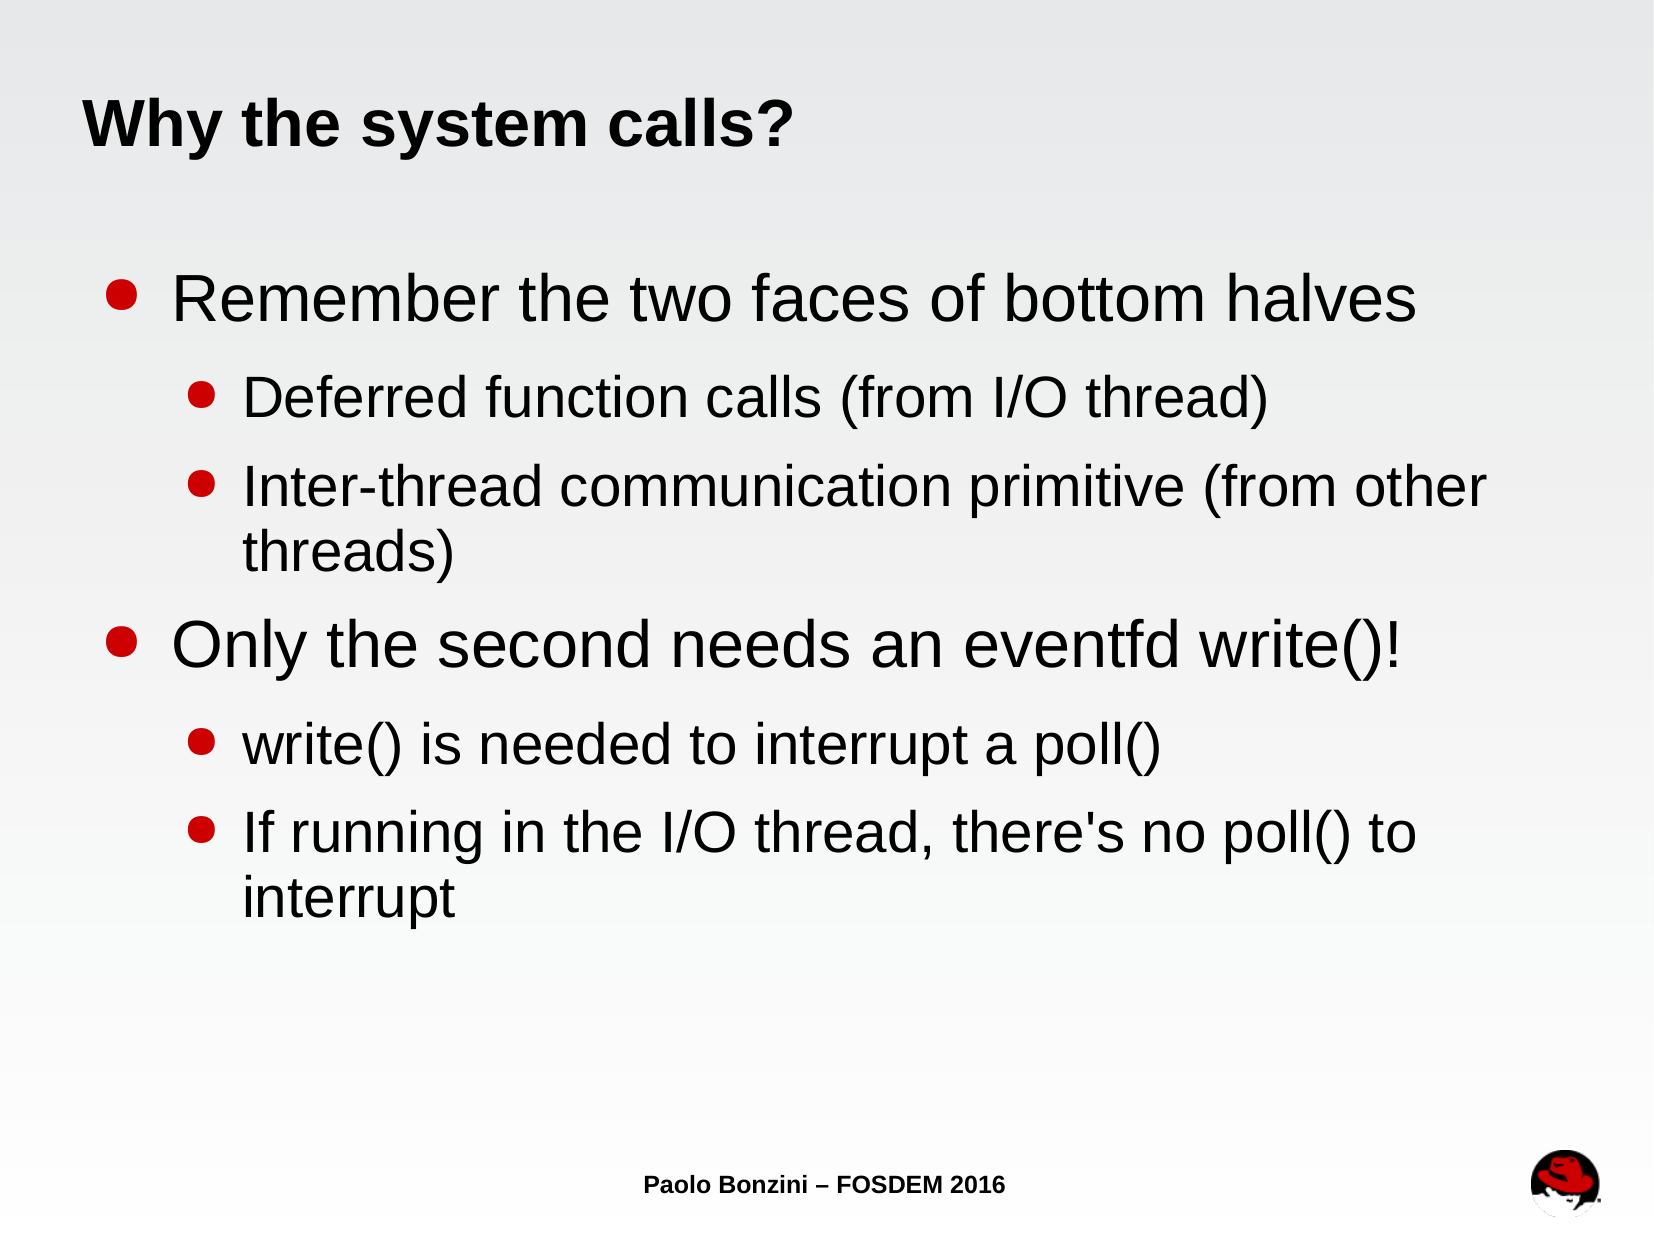

# Why the system calls?
Remember the two faces of bottom halves
Deferred function calls (from I/O thread)
Inter-thread communication primitive (from other threads)
Only the second needs an eventfd write()!
write() is needed to interrupt a poll()
If running in the I/O thread, there's no poll() to interrupt